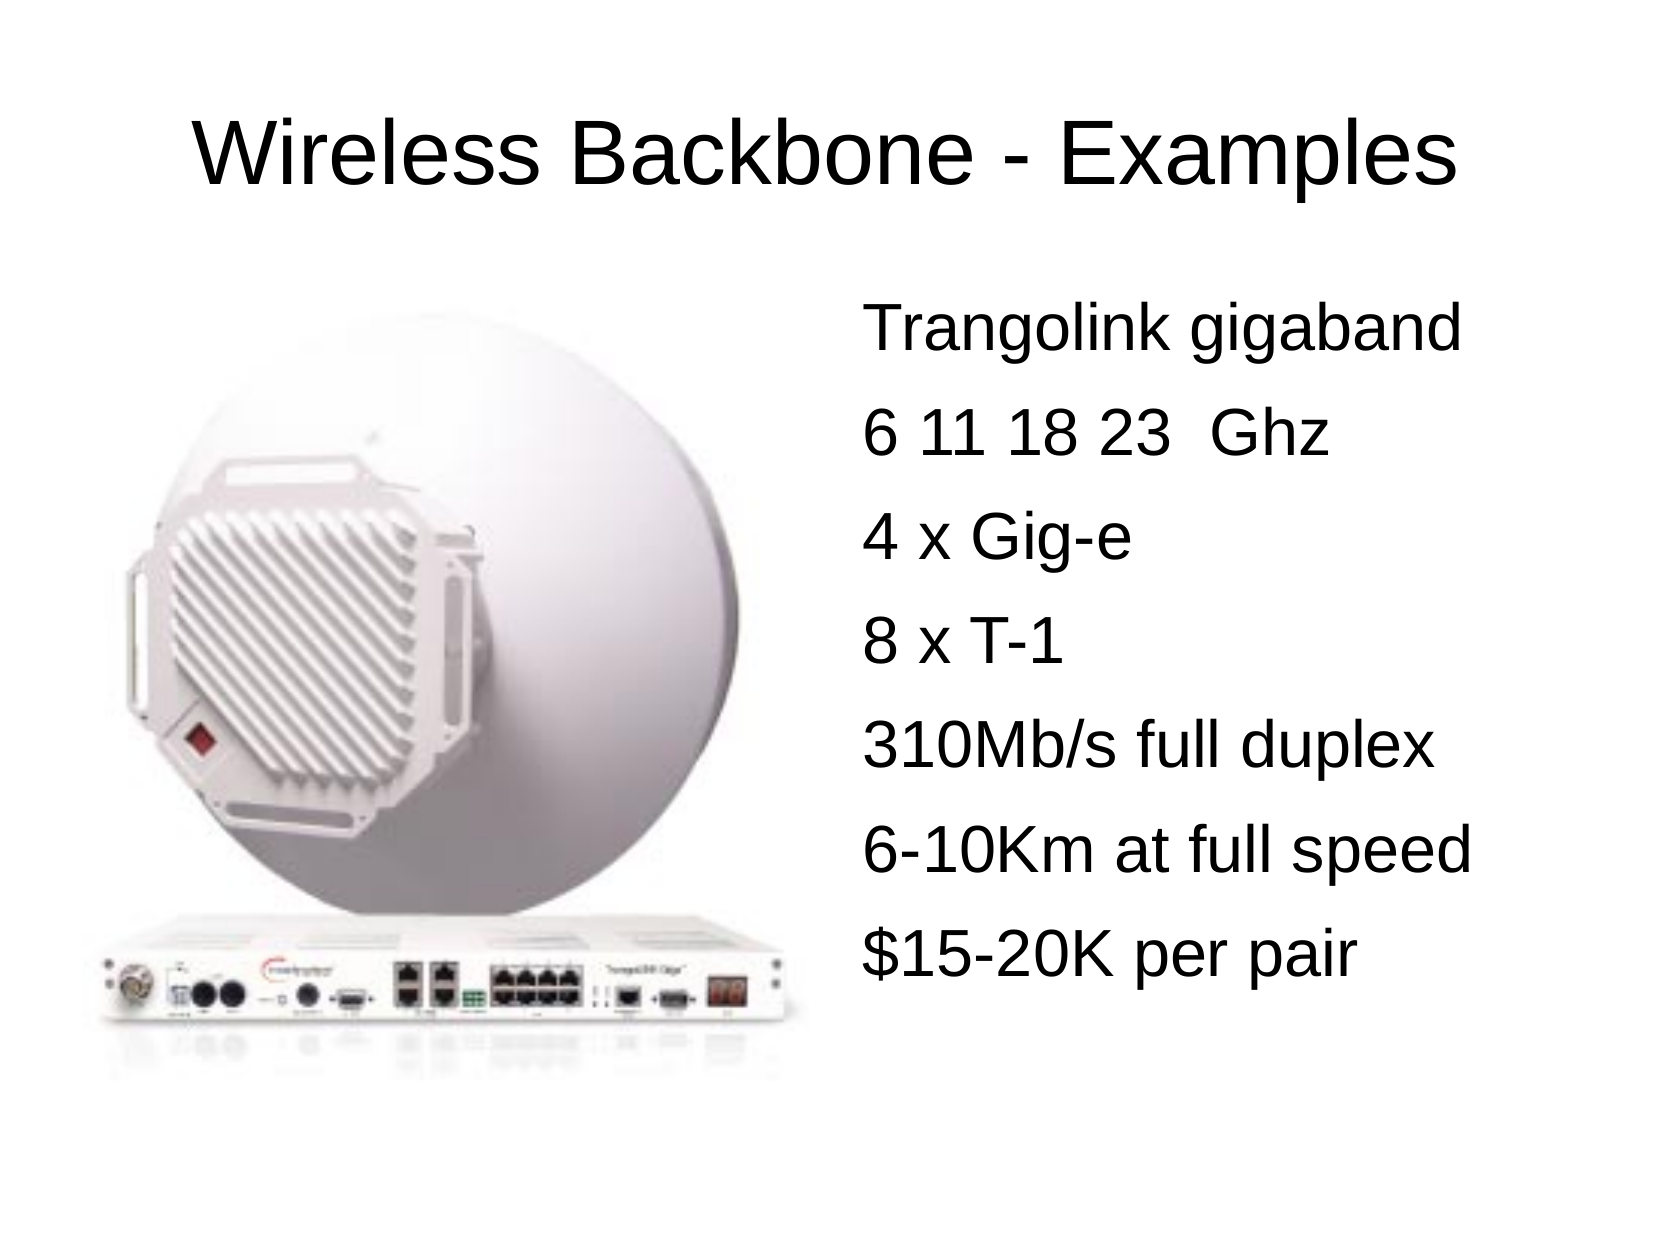

# Wireless Backbone - Examples
Trangolink gigaband
6 11 18 23 Ghz
4 x Gig-e
8 x T-1
310Mb/s full duplex
6-10Km at full speed
$15-20K per pair